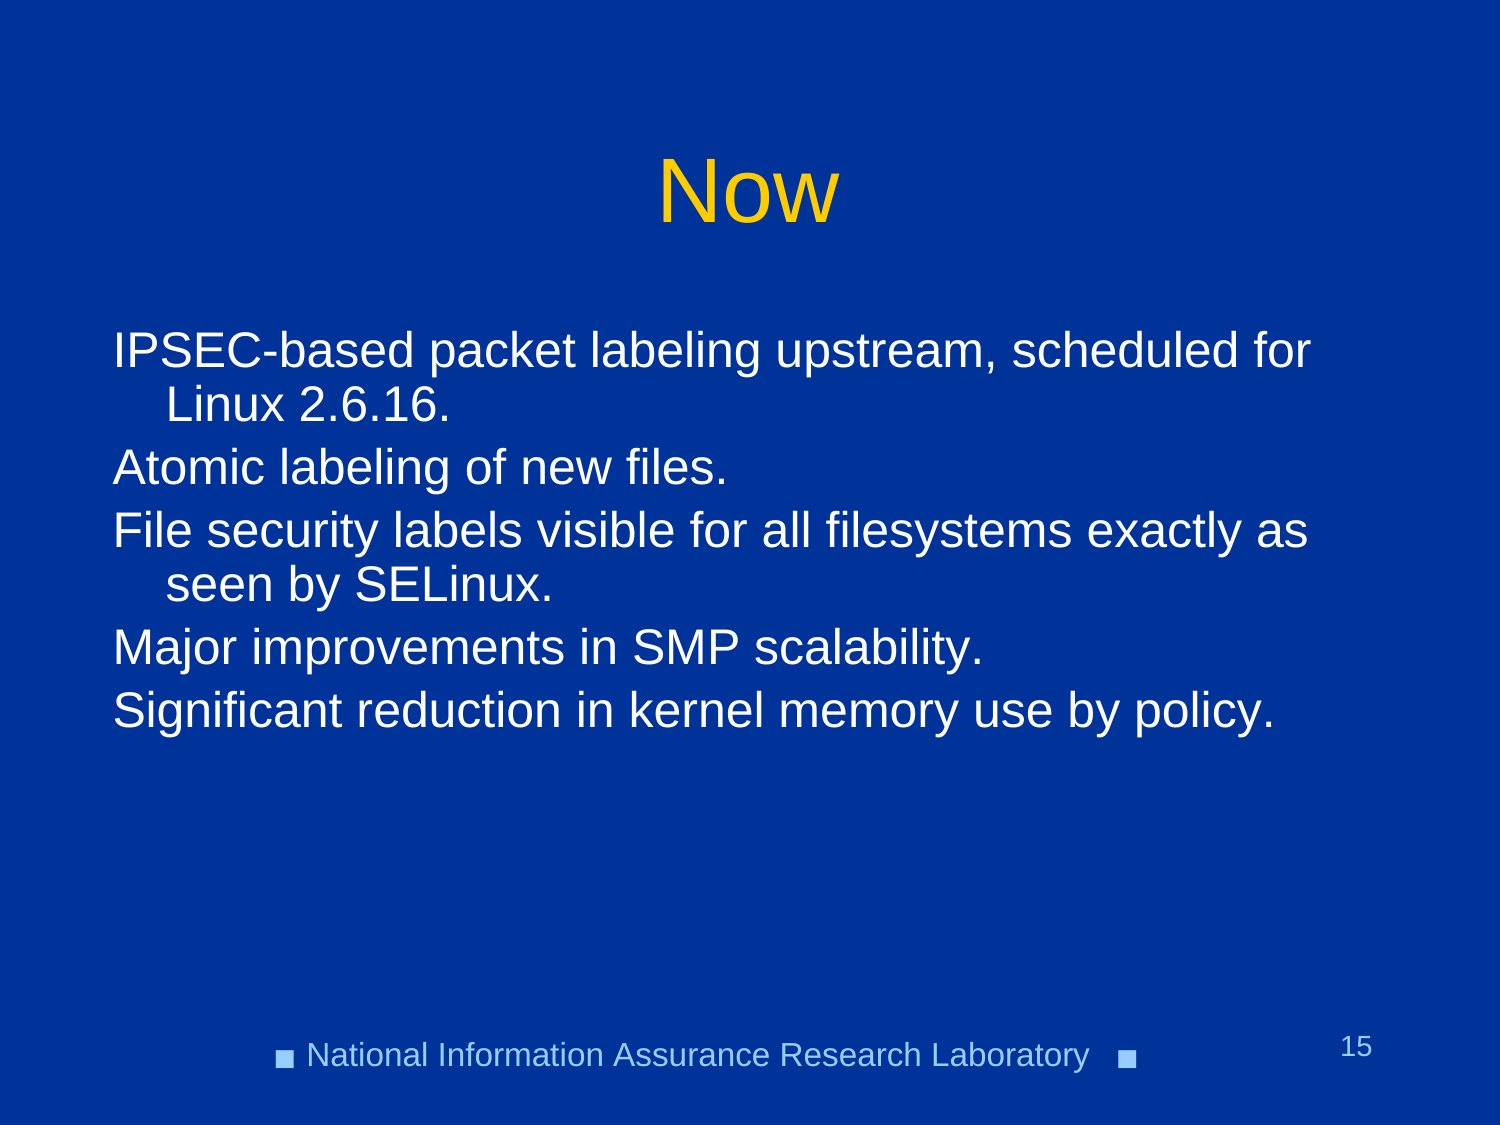

# Now
IPSEC-based packet labeling upstream, scheduled for Linux 2.6.16.
Atomic labeling of new files.
File security labels visible for all filesystems exactly as seen by SELinux.
Major improvements in SMP scalability.
Significant reduction in kernel memory use by policy.